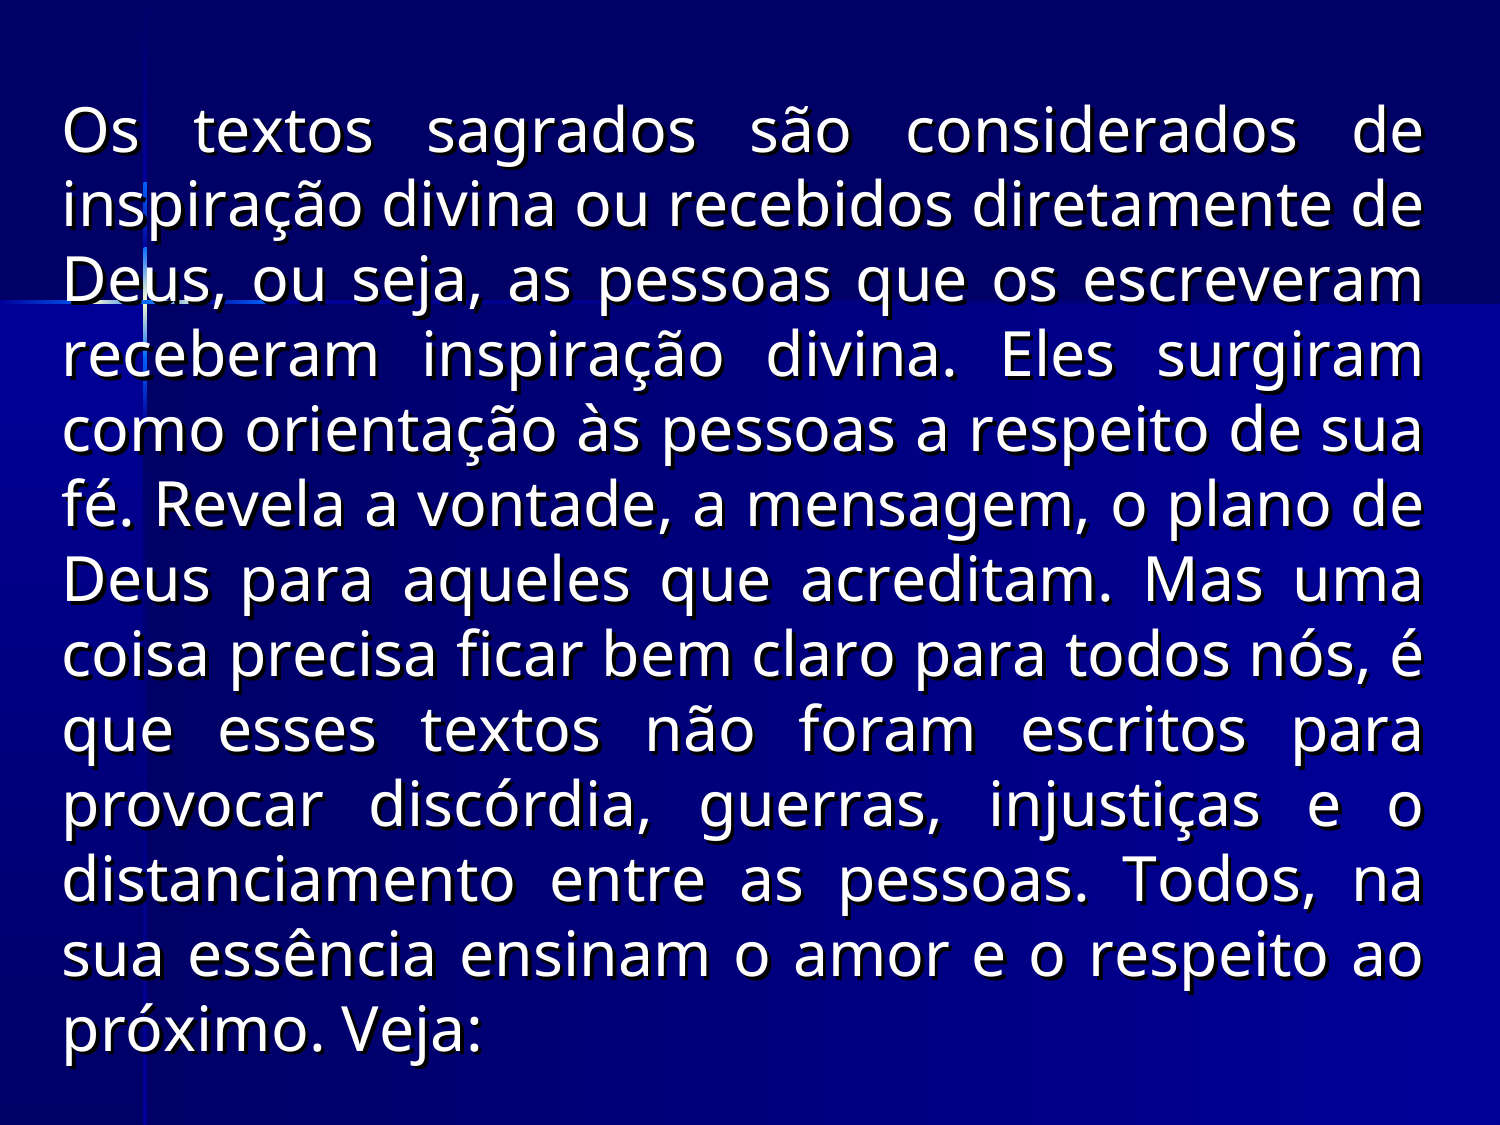

Os textos sagrados são considerados de inspiração divina ou recebidos diretamente de Deus, ou seja, as pessoas que os escreveram receberam inspiração divina. Eles surgiram como orientação às pessoas a respeito de sua fé. Revela a vontade, a mensagem, o plano de Deus para aqueles que acreditam. Mas uma coisa precisa ficar bem claro para todos nós, é que esses textos não foram escritos para provocar discórdia, guerras, injustiças e o distanciamento entre as pessoas. Todos, na sua essência ensinam o amor e o respeito ao próximo. Veja: